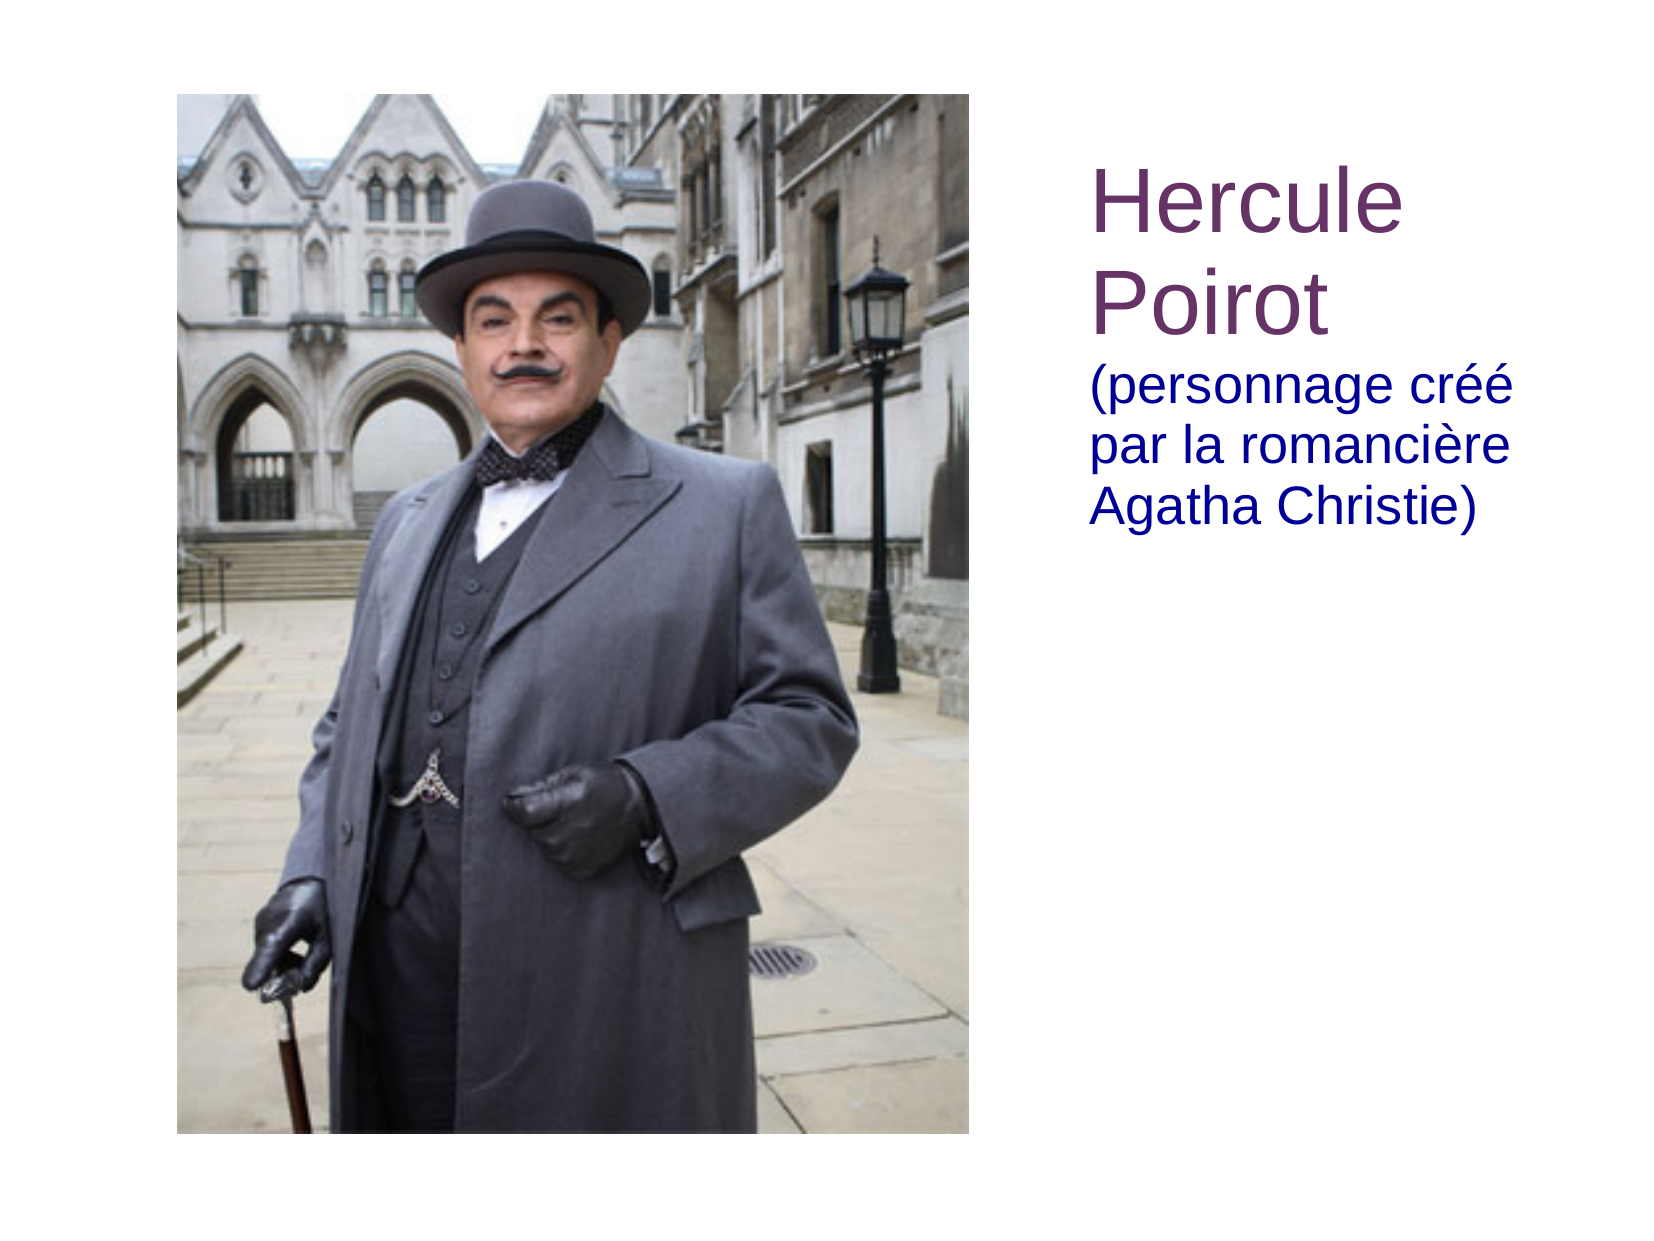

Hercule Poirot (personnage créé par la romancière Agatha Christie)